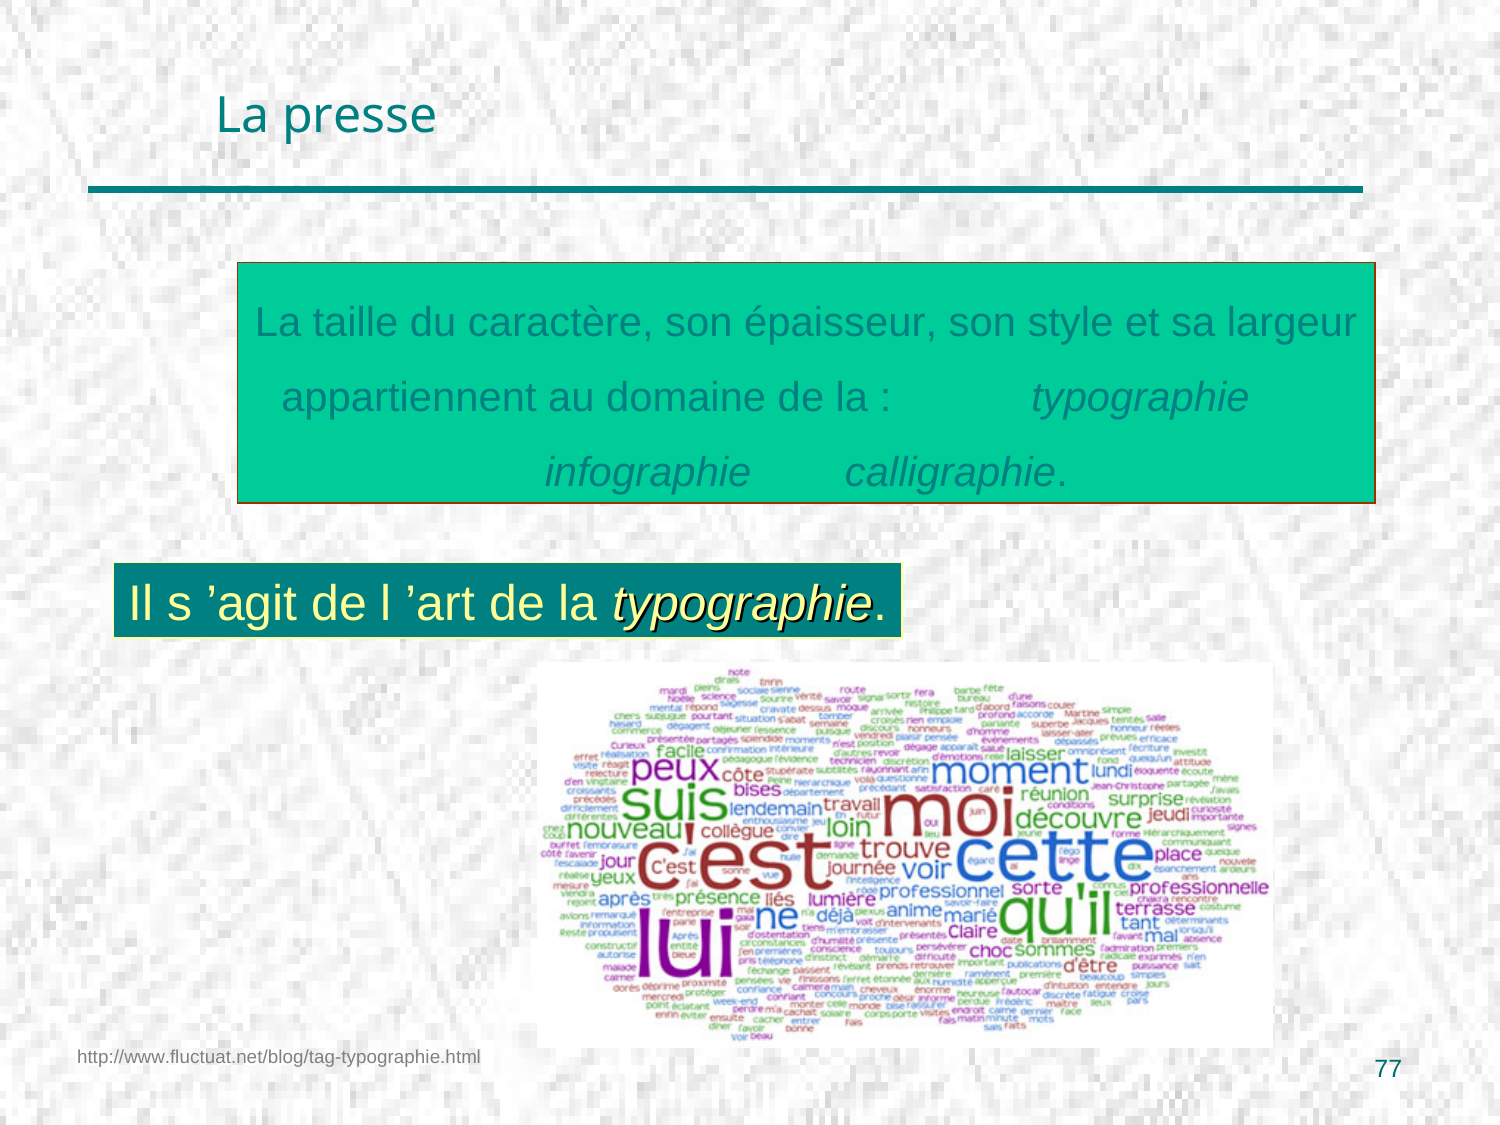

La presse
La taille du caractère, son épaisseur, son style et sa largeur appartiennent au domaine de la :	typographie	infographie	calligraphie.
Il s ’agit de l ’art de la typographie.
http://www.fluctuat.net/blog/tag-typographie.html
77